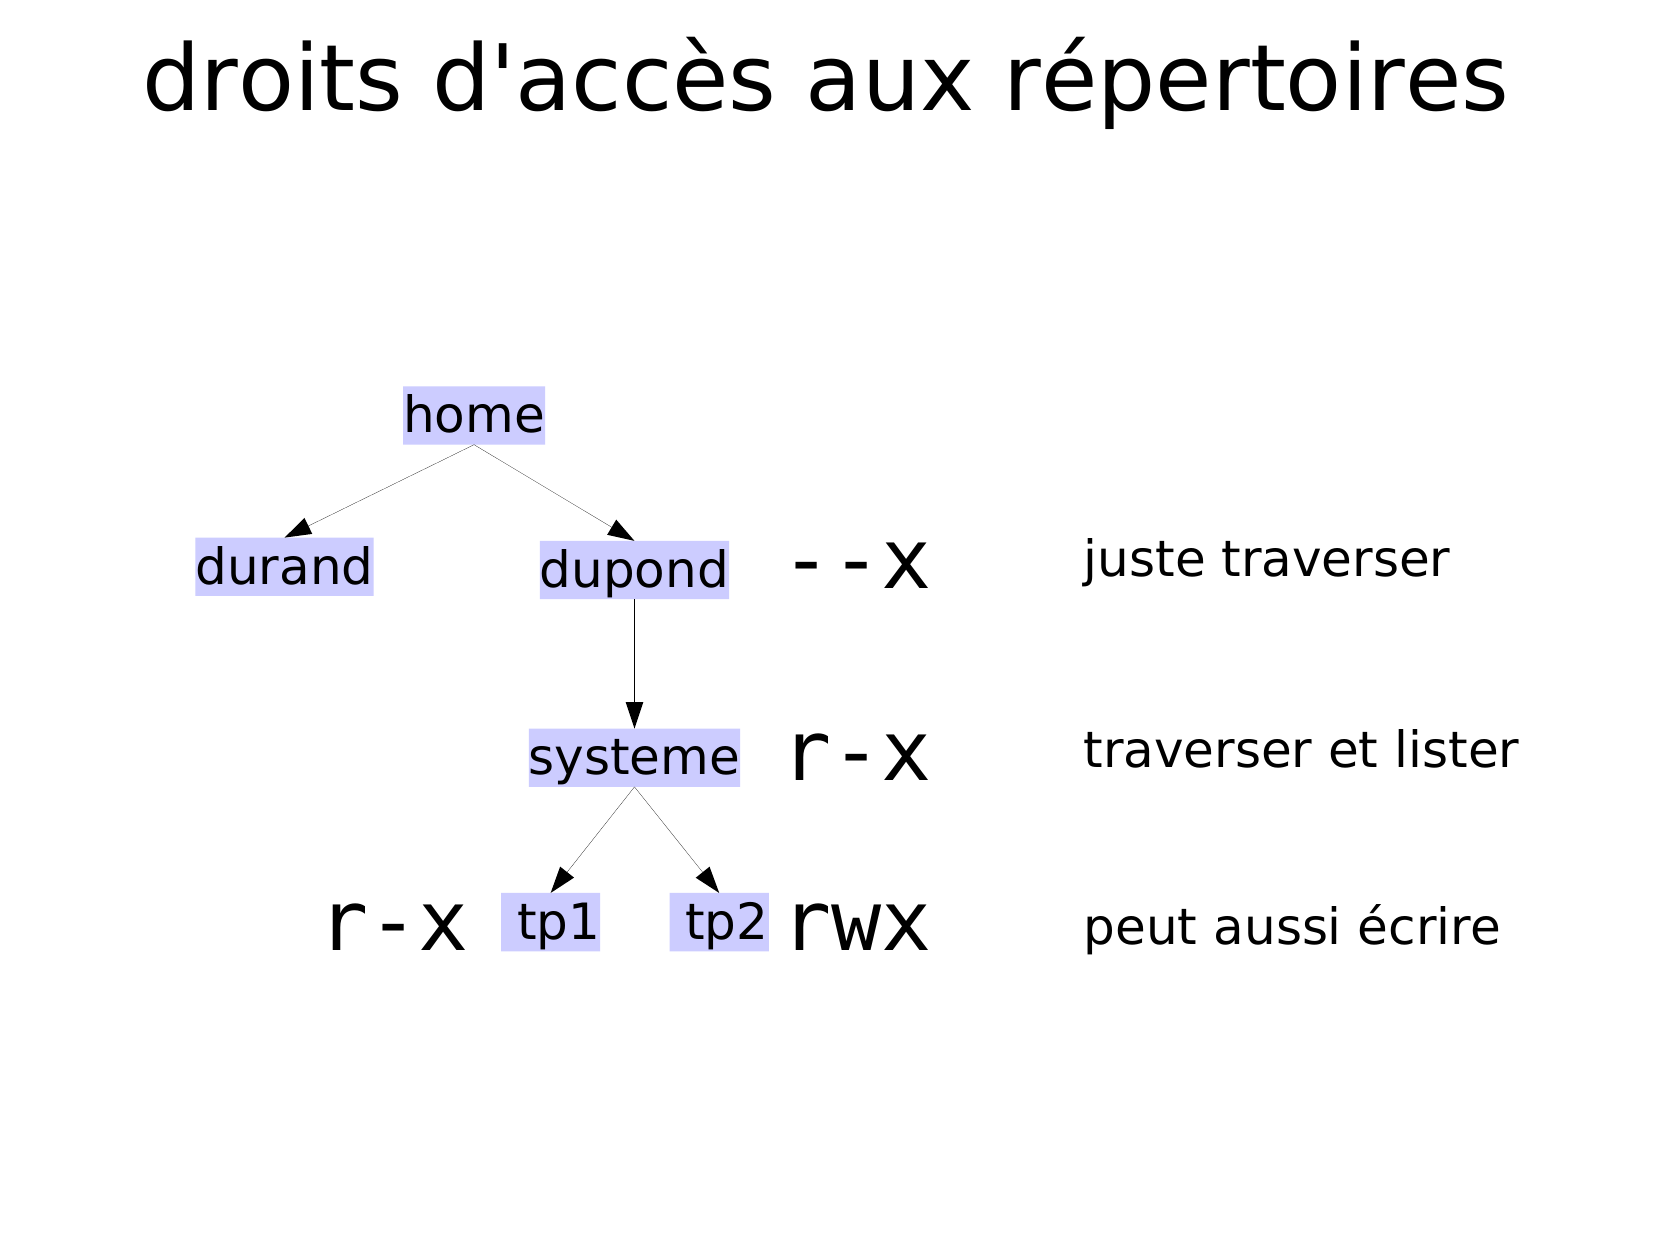

# droits d'accès aux répertoires
home
--x
juste traverser
durand
dupond
r-x
traverser et lister
systeme
r-x
rwx
 tp1
 tp2
peut aussi écrire